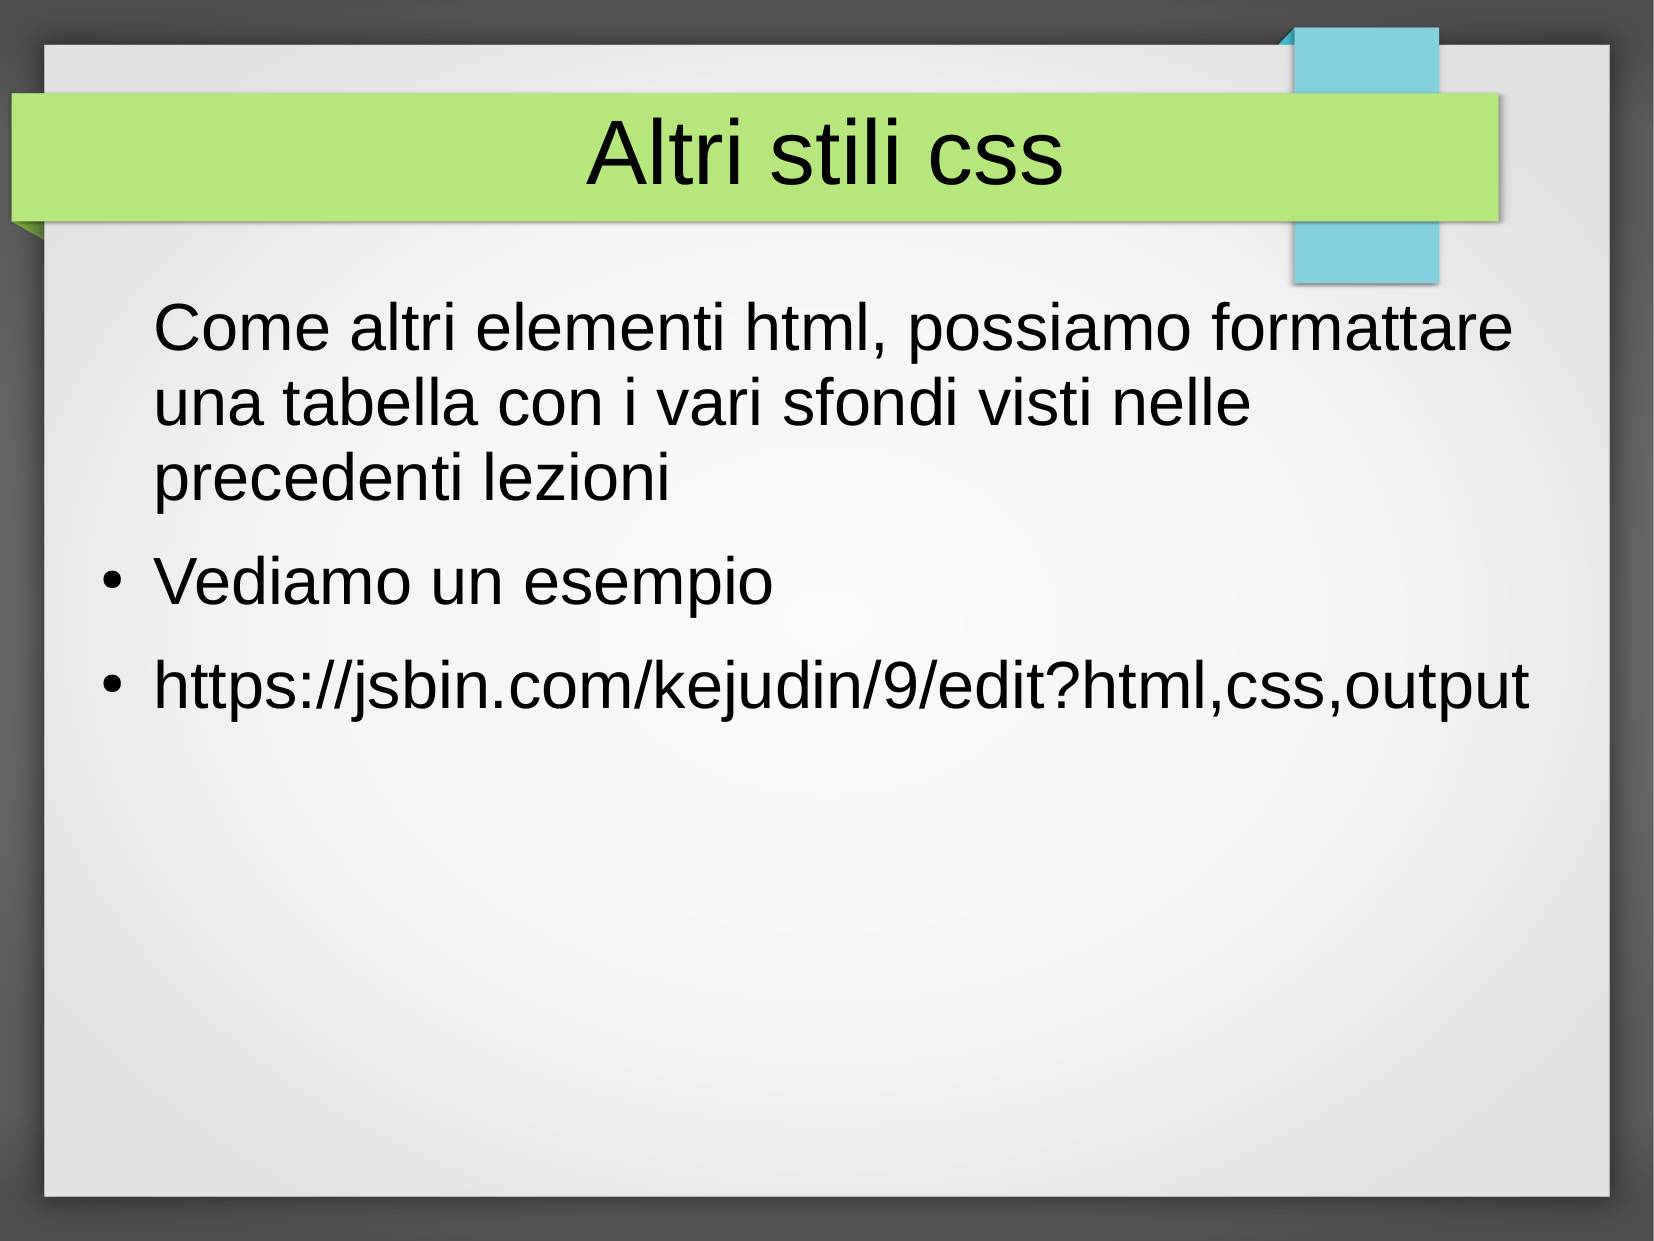

# Altri stili css
Come altri elementi html, possiamo formattare una tabella con i vari sfondi visti nelle precedenti lezioni
Vediamo un esempio
https://jsbin.com/kejudin/9/edit?html,css,output